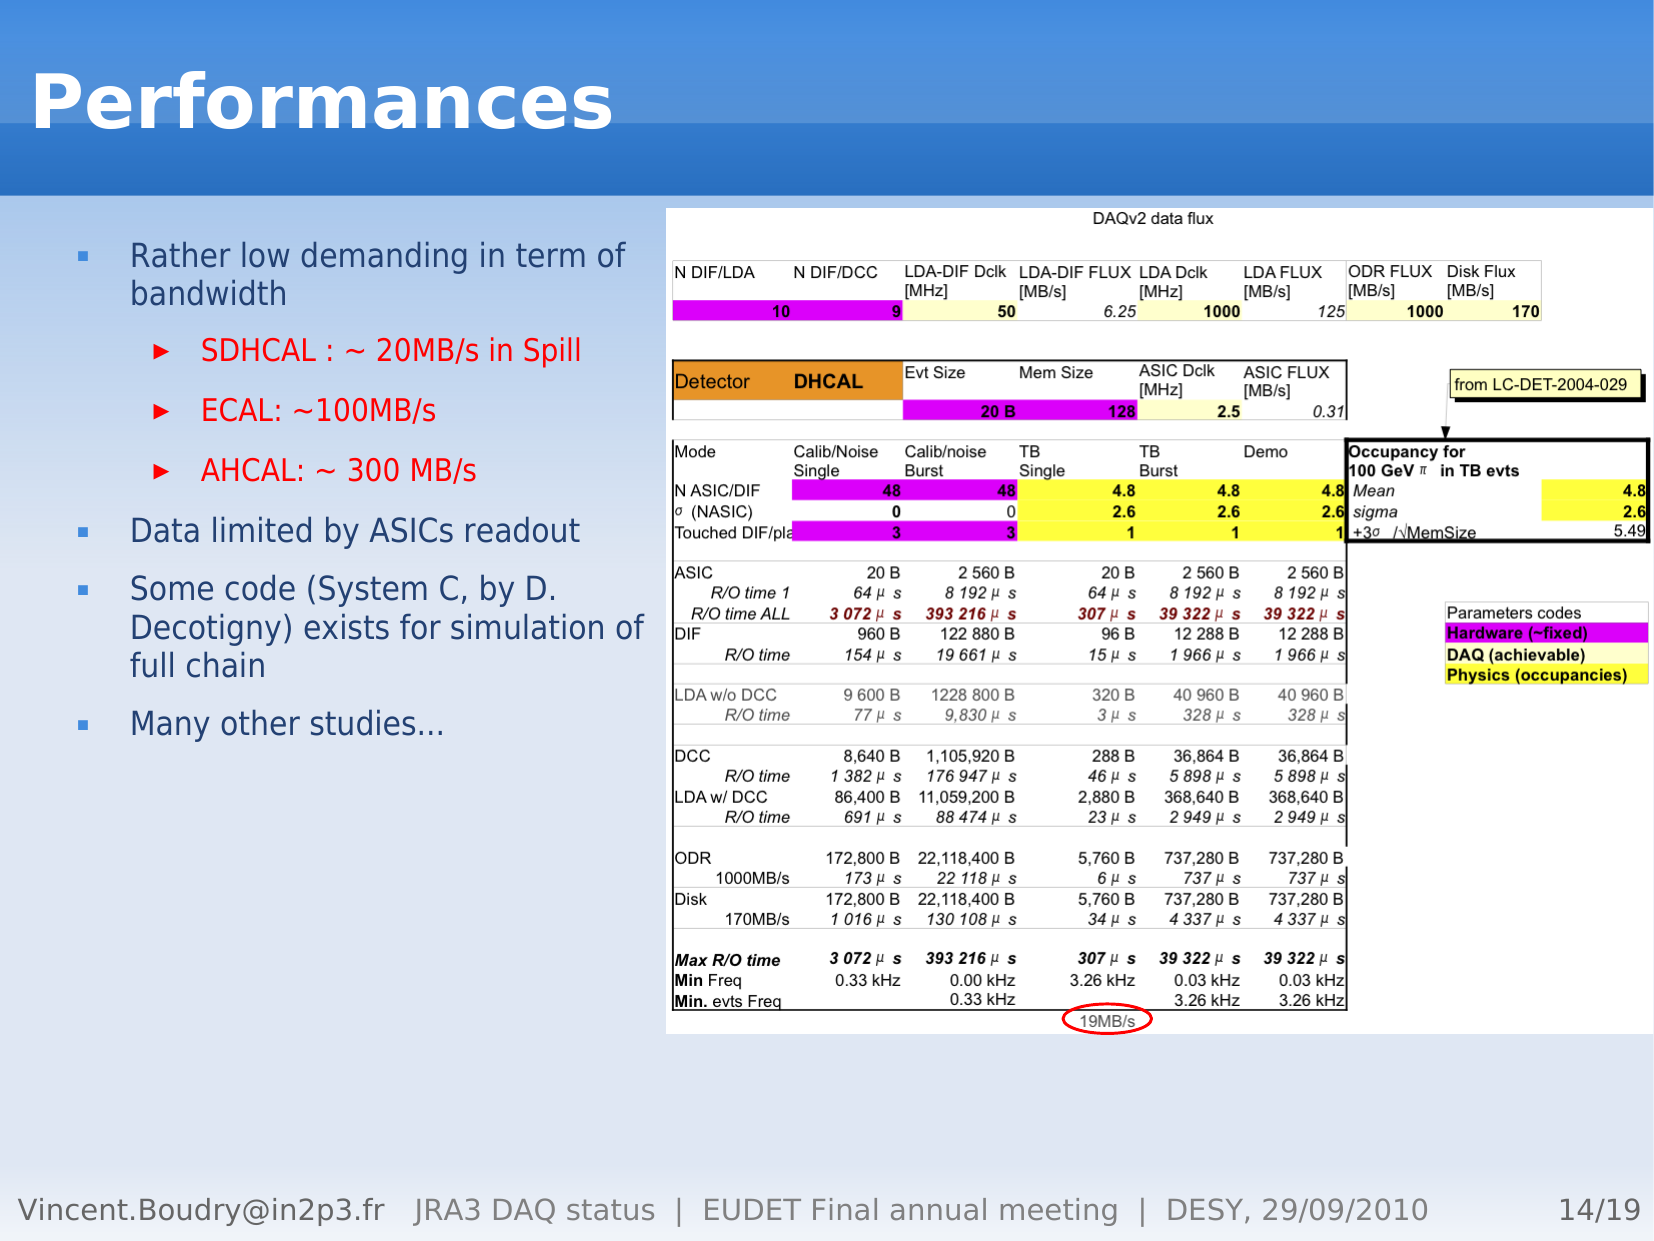

# Performances
Rather low demanding in term of bandwidth
SDHCAL : ~ 20MB/s in Spill
ECAL: ~100MB/s
AHCAL: ~ 300 MB/s
Data limited by ASICs readout
Some code (System C, by D. Decotigny) exists for simulation of full chain
Many other studies...
Vincent.Boudry@in2p3.fr
JRA3 DAQ status | EUDET Final annual meeting | DESY, 29/09/2010
14